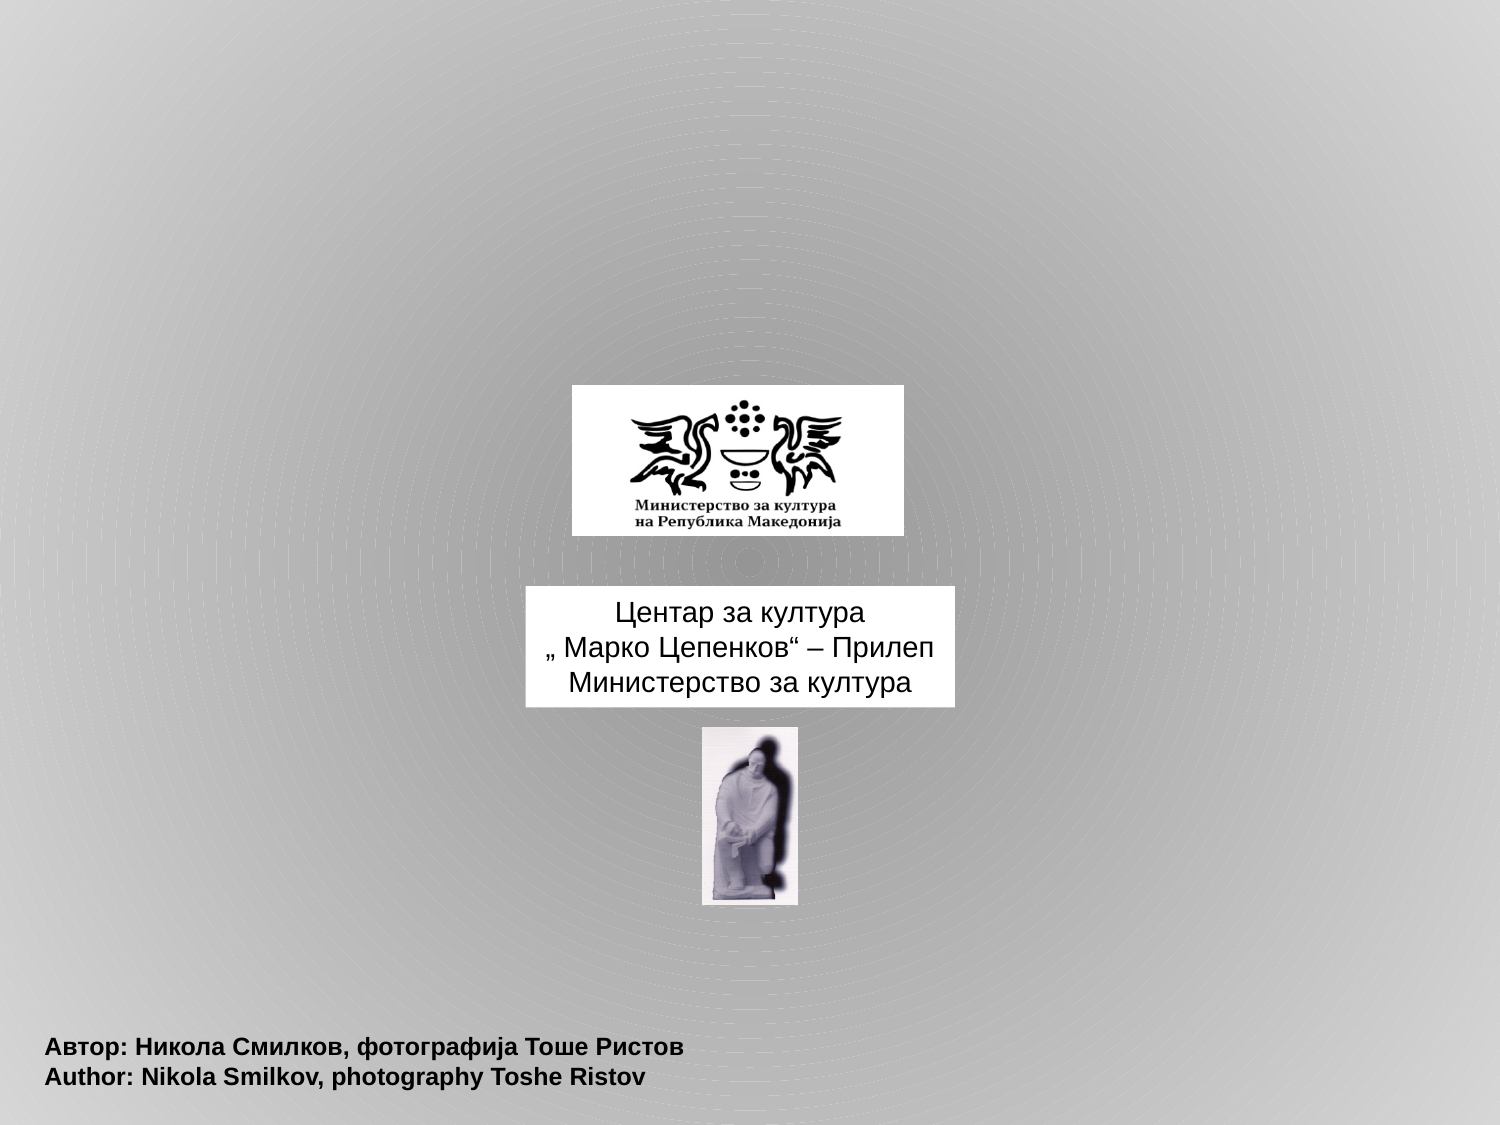

#
Центар за култура
„ Марко Цепенков“ – Прилеп
Министерство за култура
Автор: Никола Смилков, фотографија Тоше Ристов
Author: Nikola Smilkov, photography Toshe Ristov